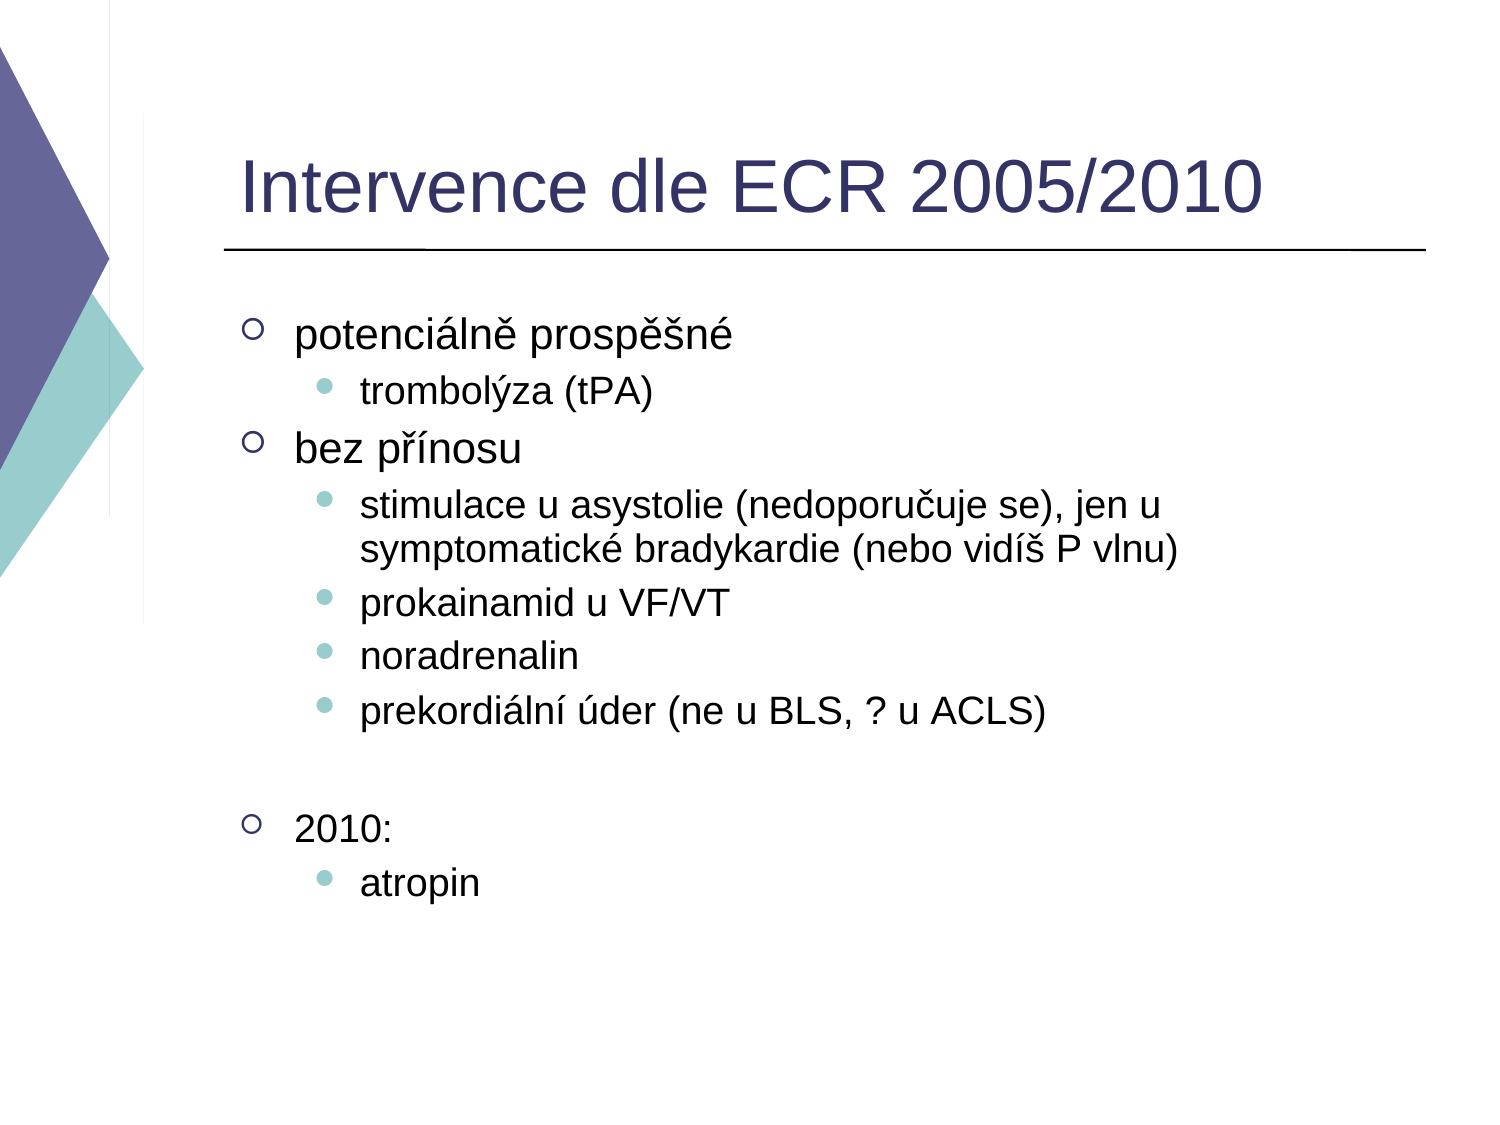

# Intervence dle ECR 2005/2010
potenciálně prospěšné
trombolýza (tPA)
bez přínosu
stimulace u asystolie (nedoporučuje se), jen u symptomatické bradykardie (nebo vidíš P vlnu)
prokainamid u VF/VT
noradrenalin
prekordiální úder (ne u BLS, ? u ACLS)
2010:
atropin